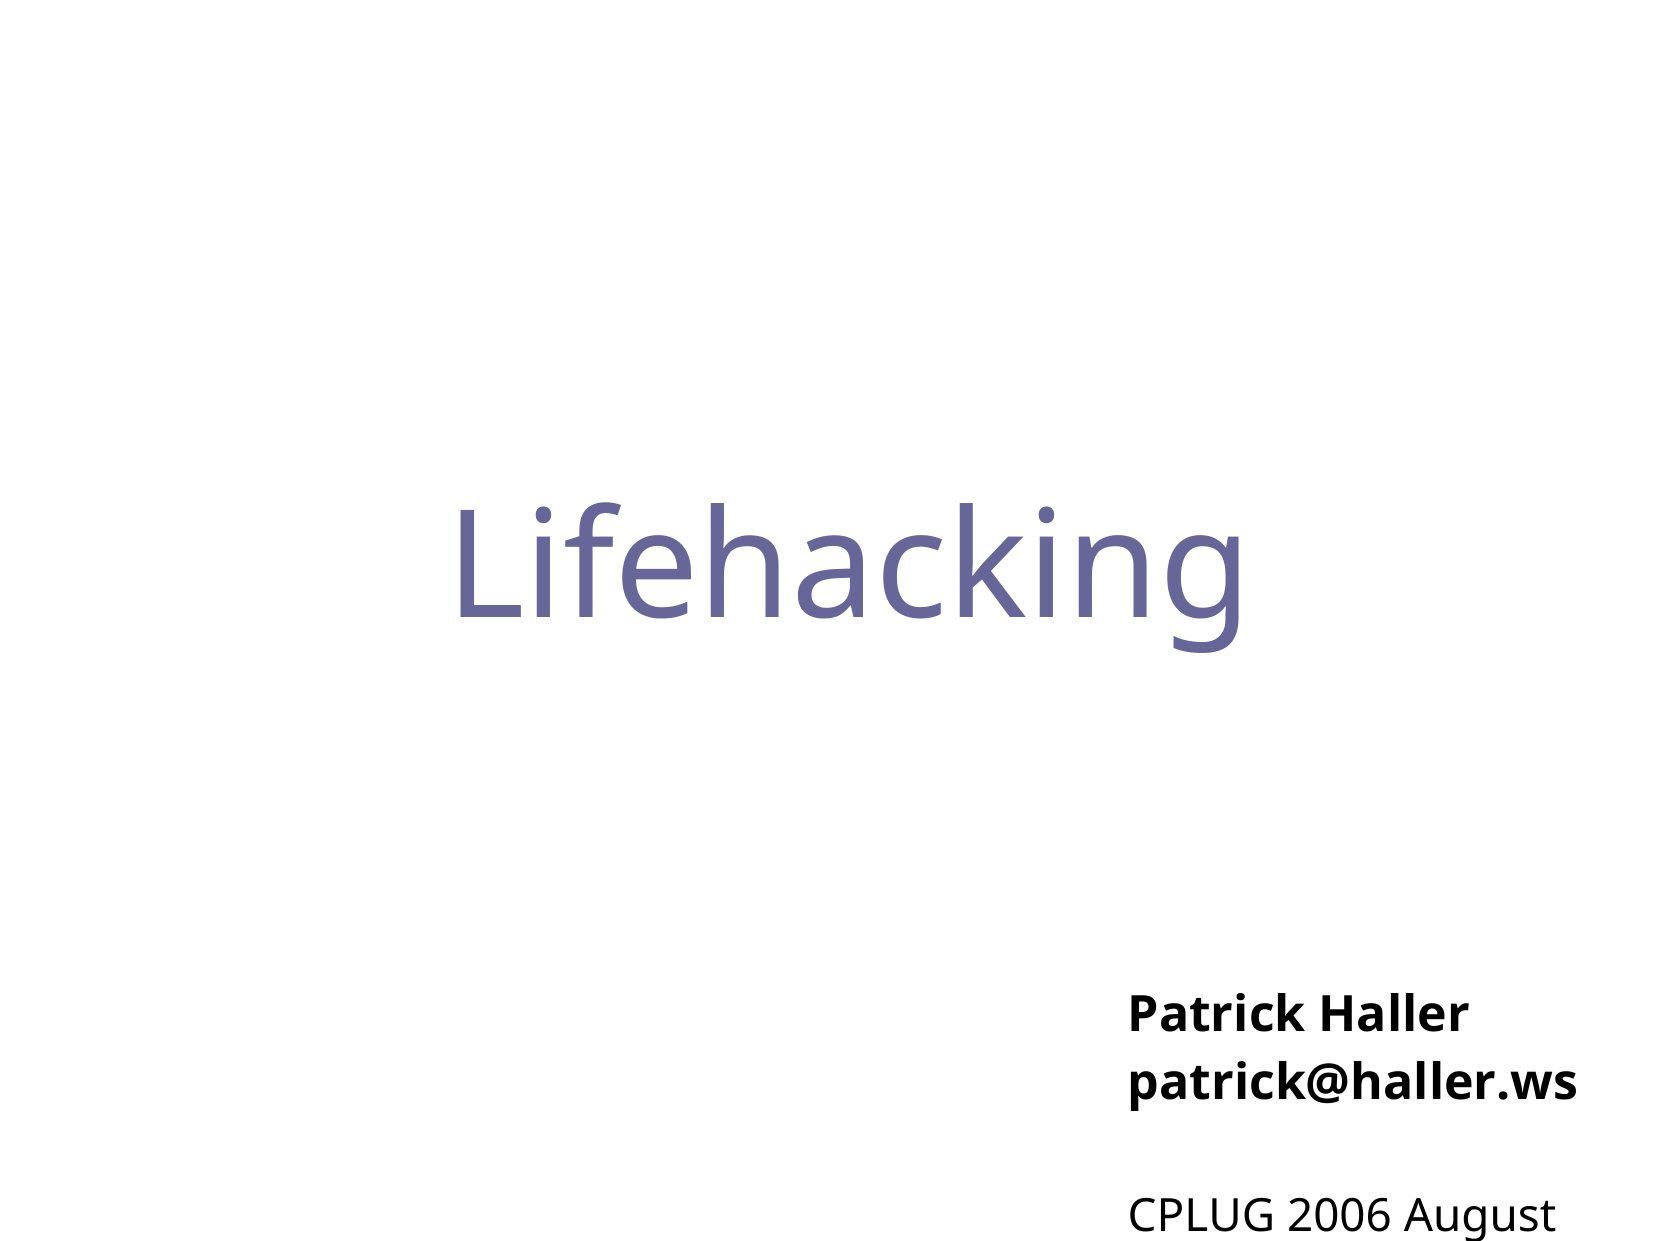

Lifehacking
Patrick Haller
patrick@haller.ws
CPLUG 2006 August